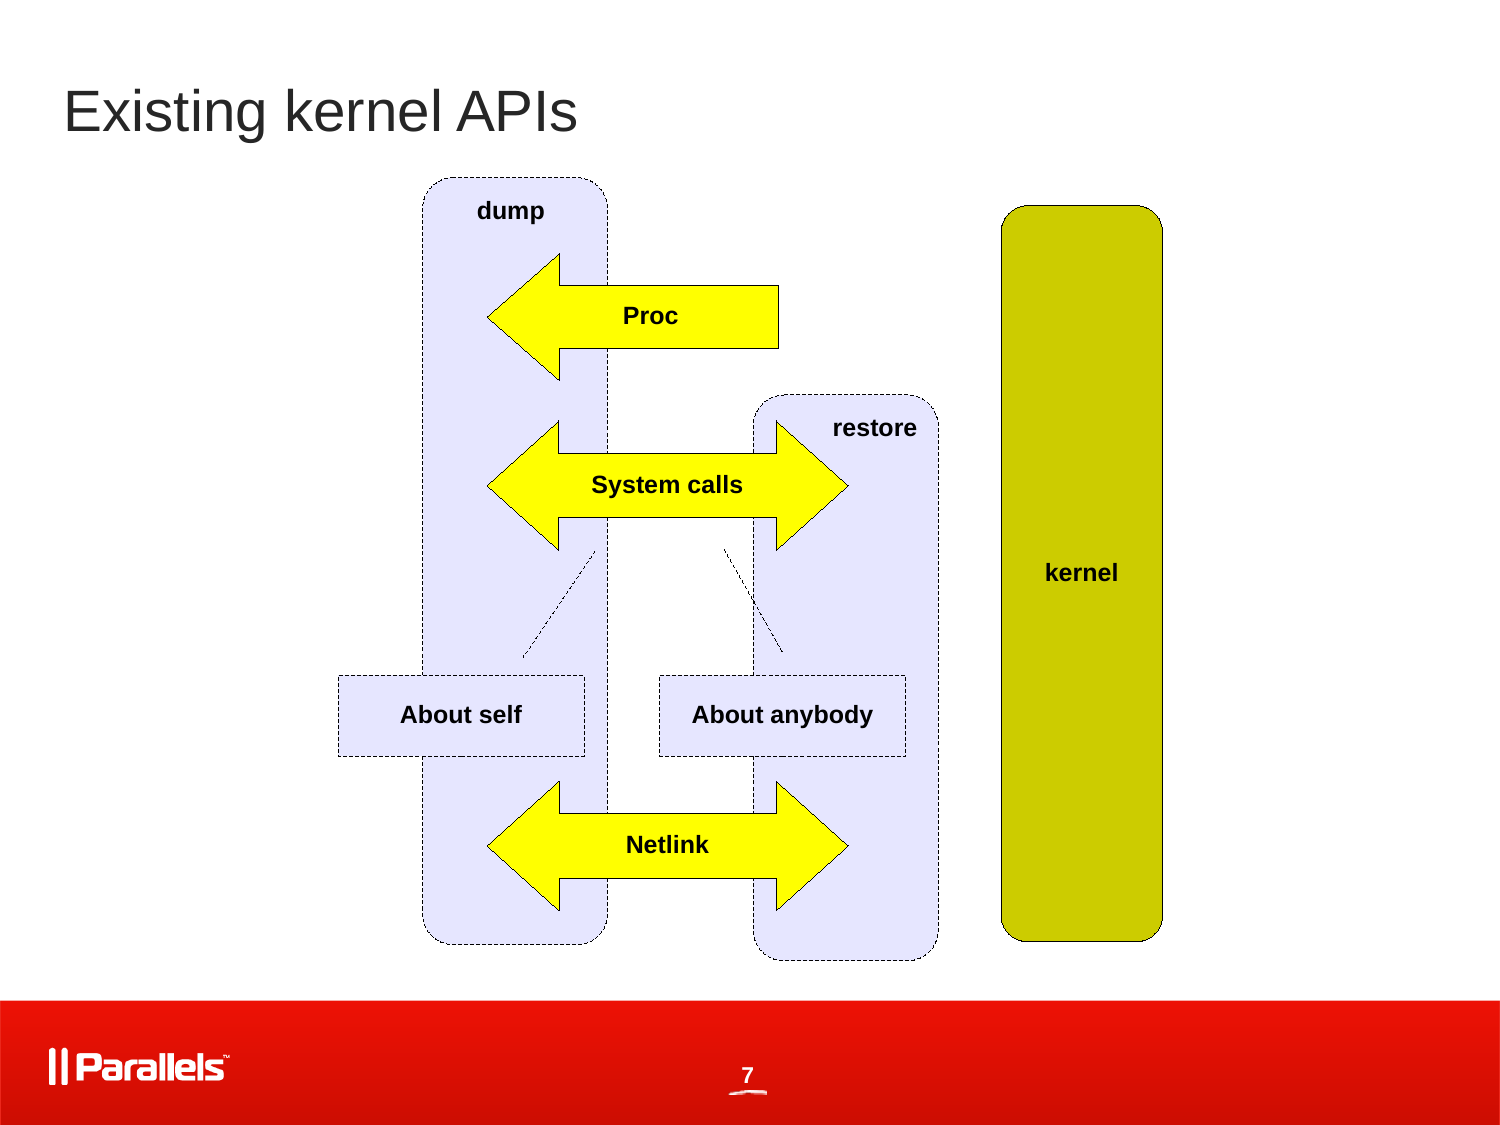

# Existing kernel APIs
dump
kernel
Proc
restore
System calls
About self
About anybody
Netlink